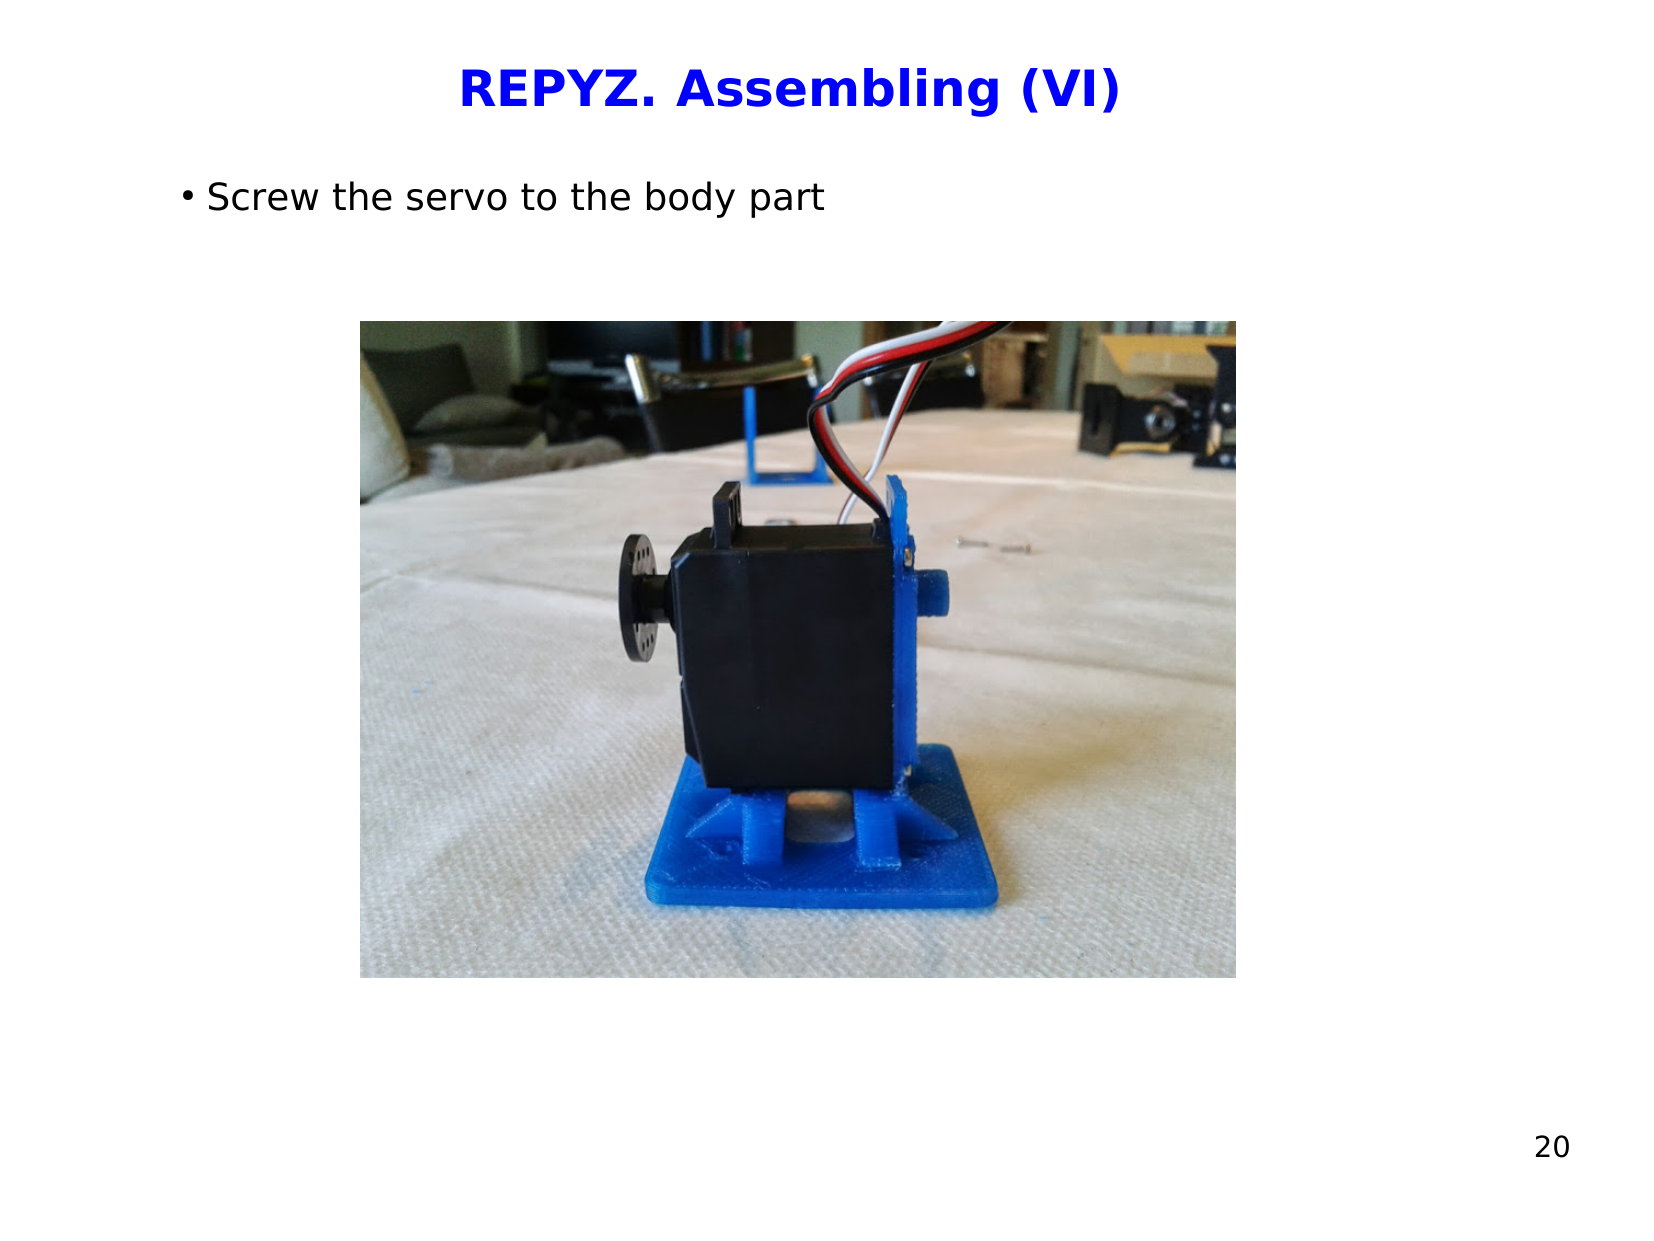

REPYZ. Assembling (VI)
 Screw the servo to the body part
20